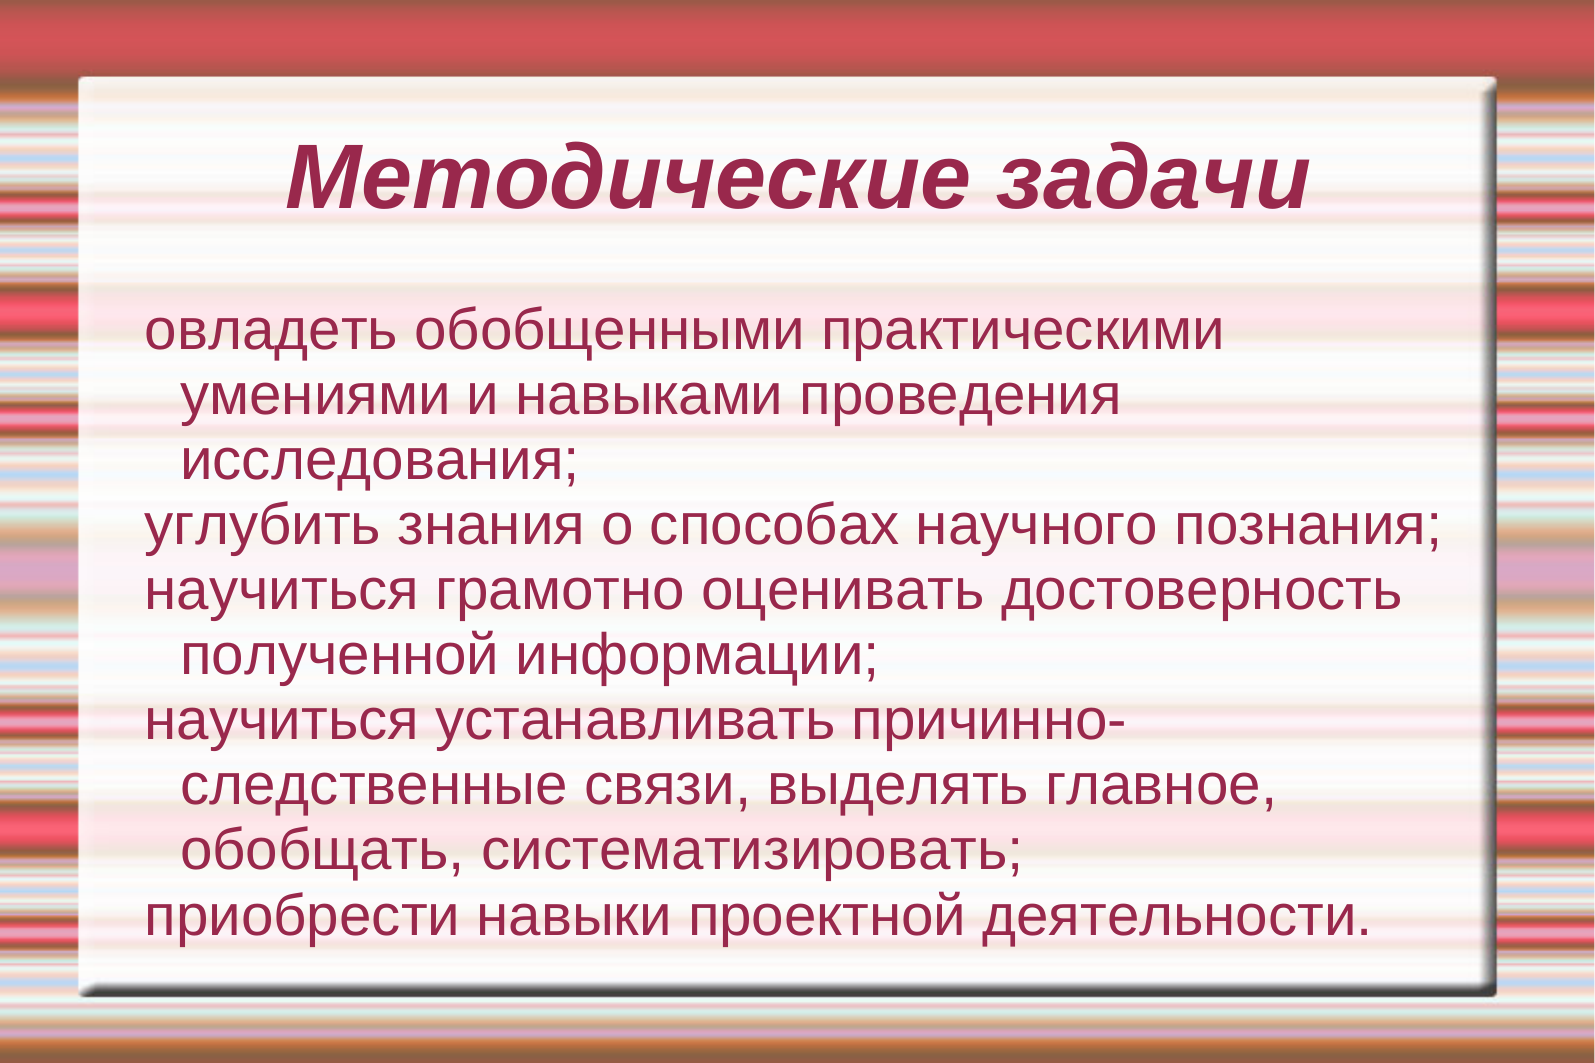

# Методические задачи
овладеть обобщенными практическими умениями и навыками проведения исследования;
углубить знания о способах научного познания;
научиться грамотно оценивать достоверность полученной информации;
научиться устанавливать причинно-следственные связи, выделять главное, обобщать, систематизировать;
приобрести навыки проектной деятельности.